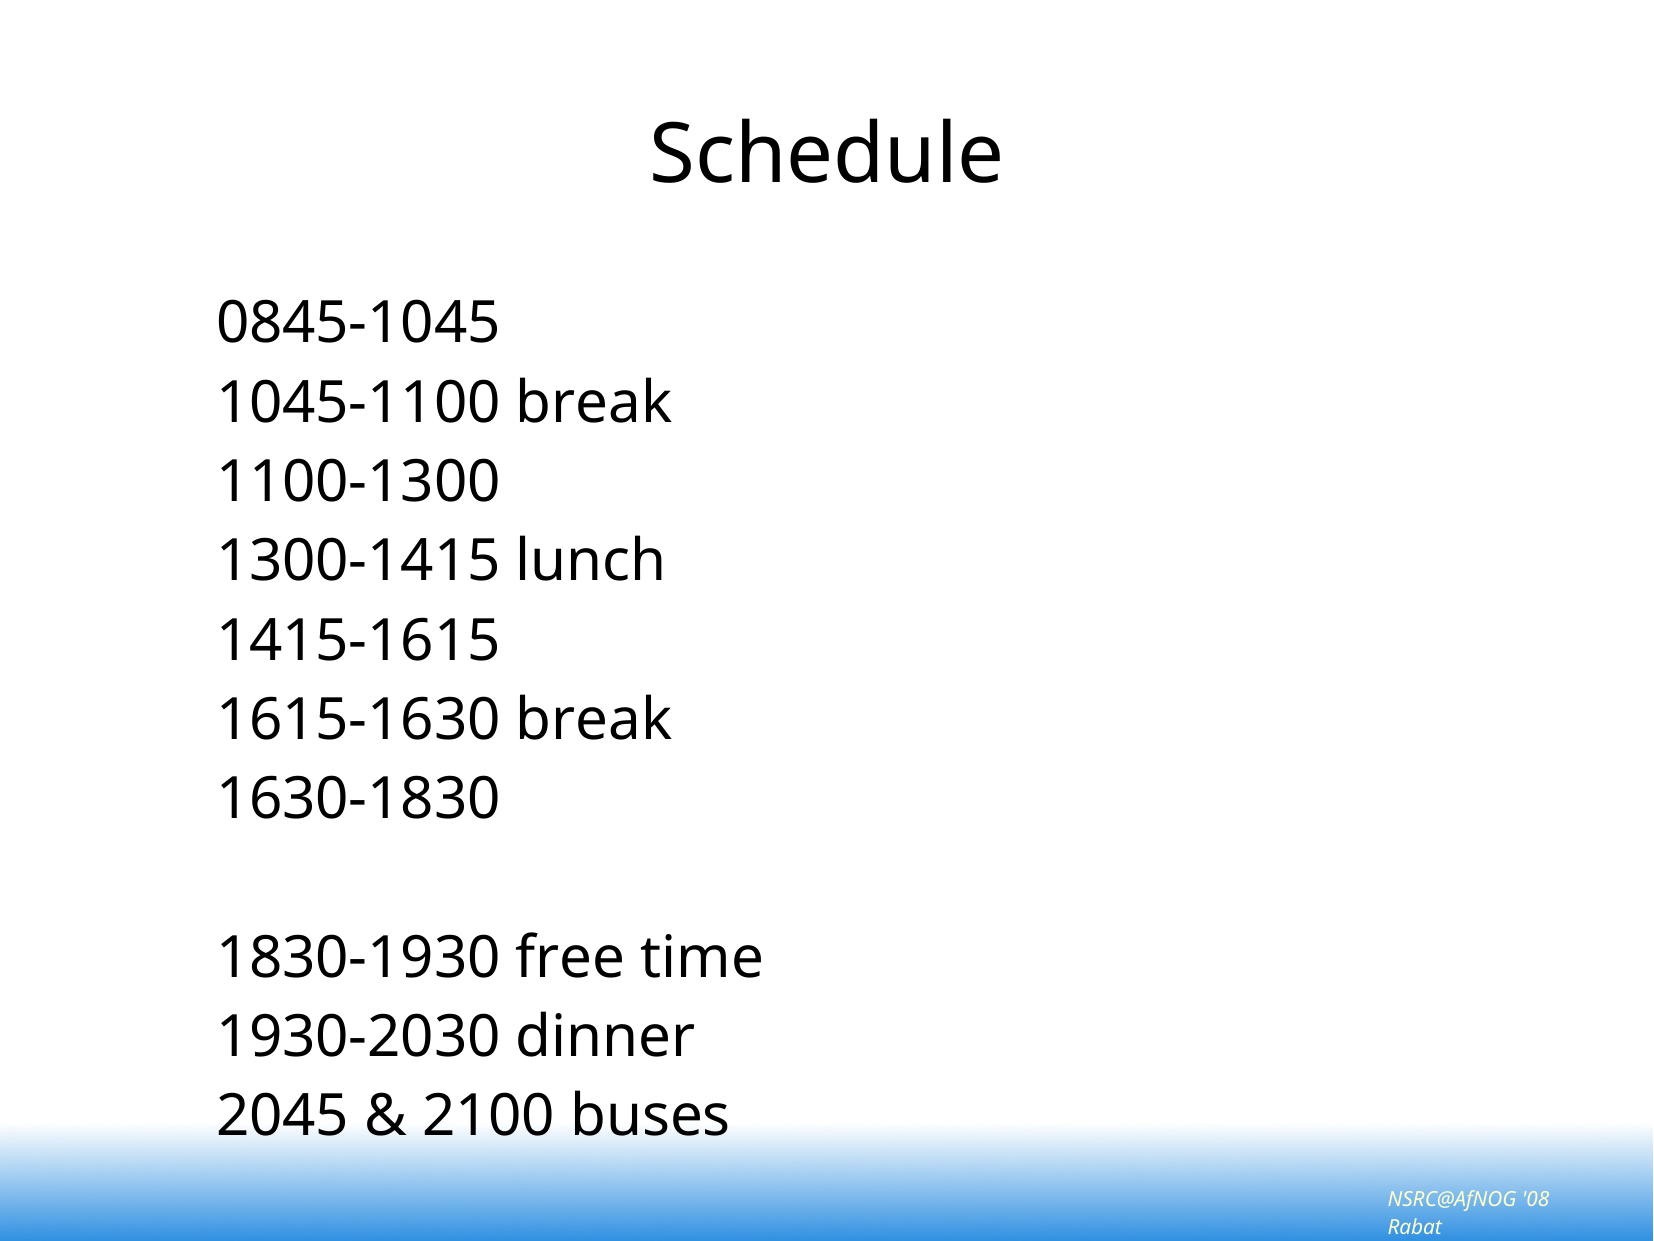

# Schedule
0845-1045
1045-1100 break
1100-1300
1300-1415 lunch
1415-1615
1615-1630 break
1630-1830
1830-1930 free time
1930-2030 dinner
2045 & 2100 buses